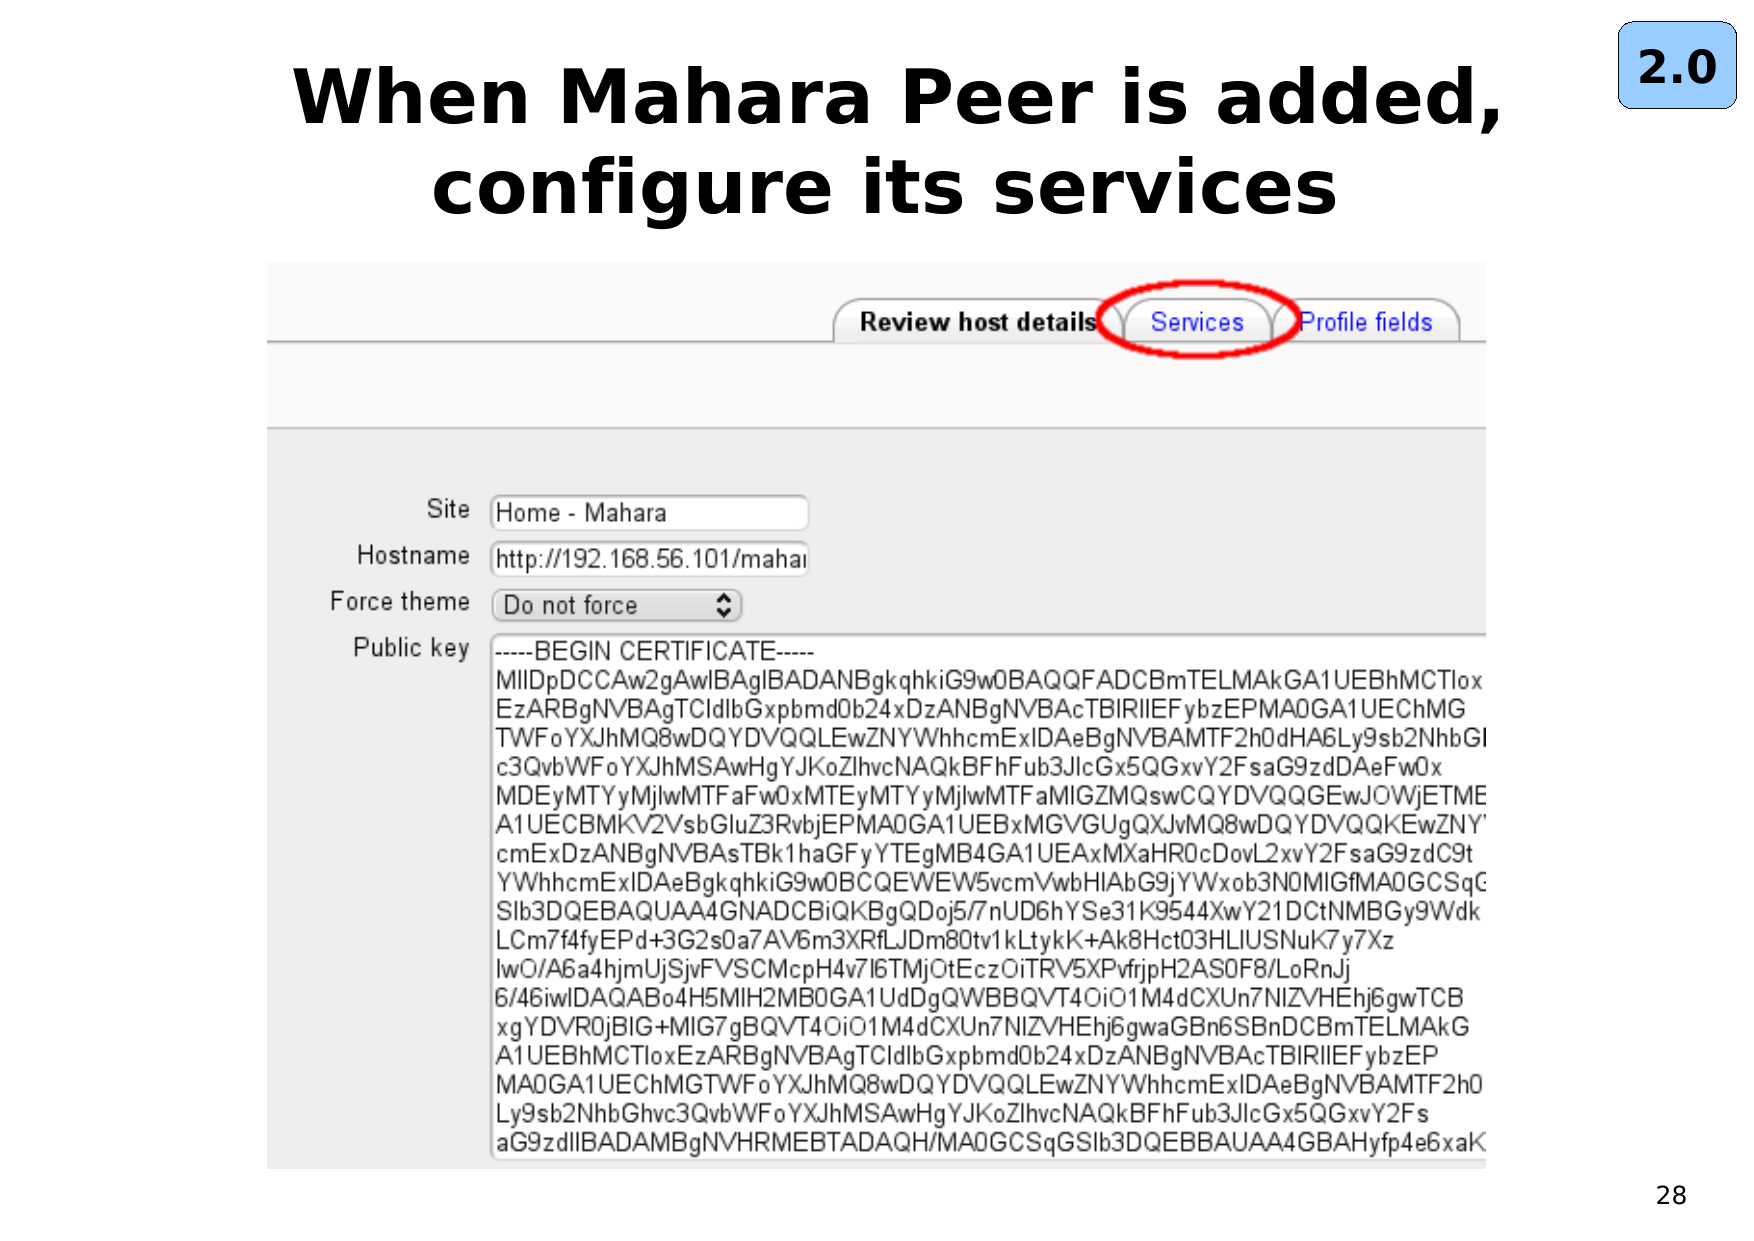

2.0
# When Mahara Peer is added, configure its services
28